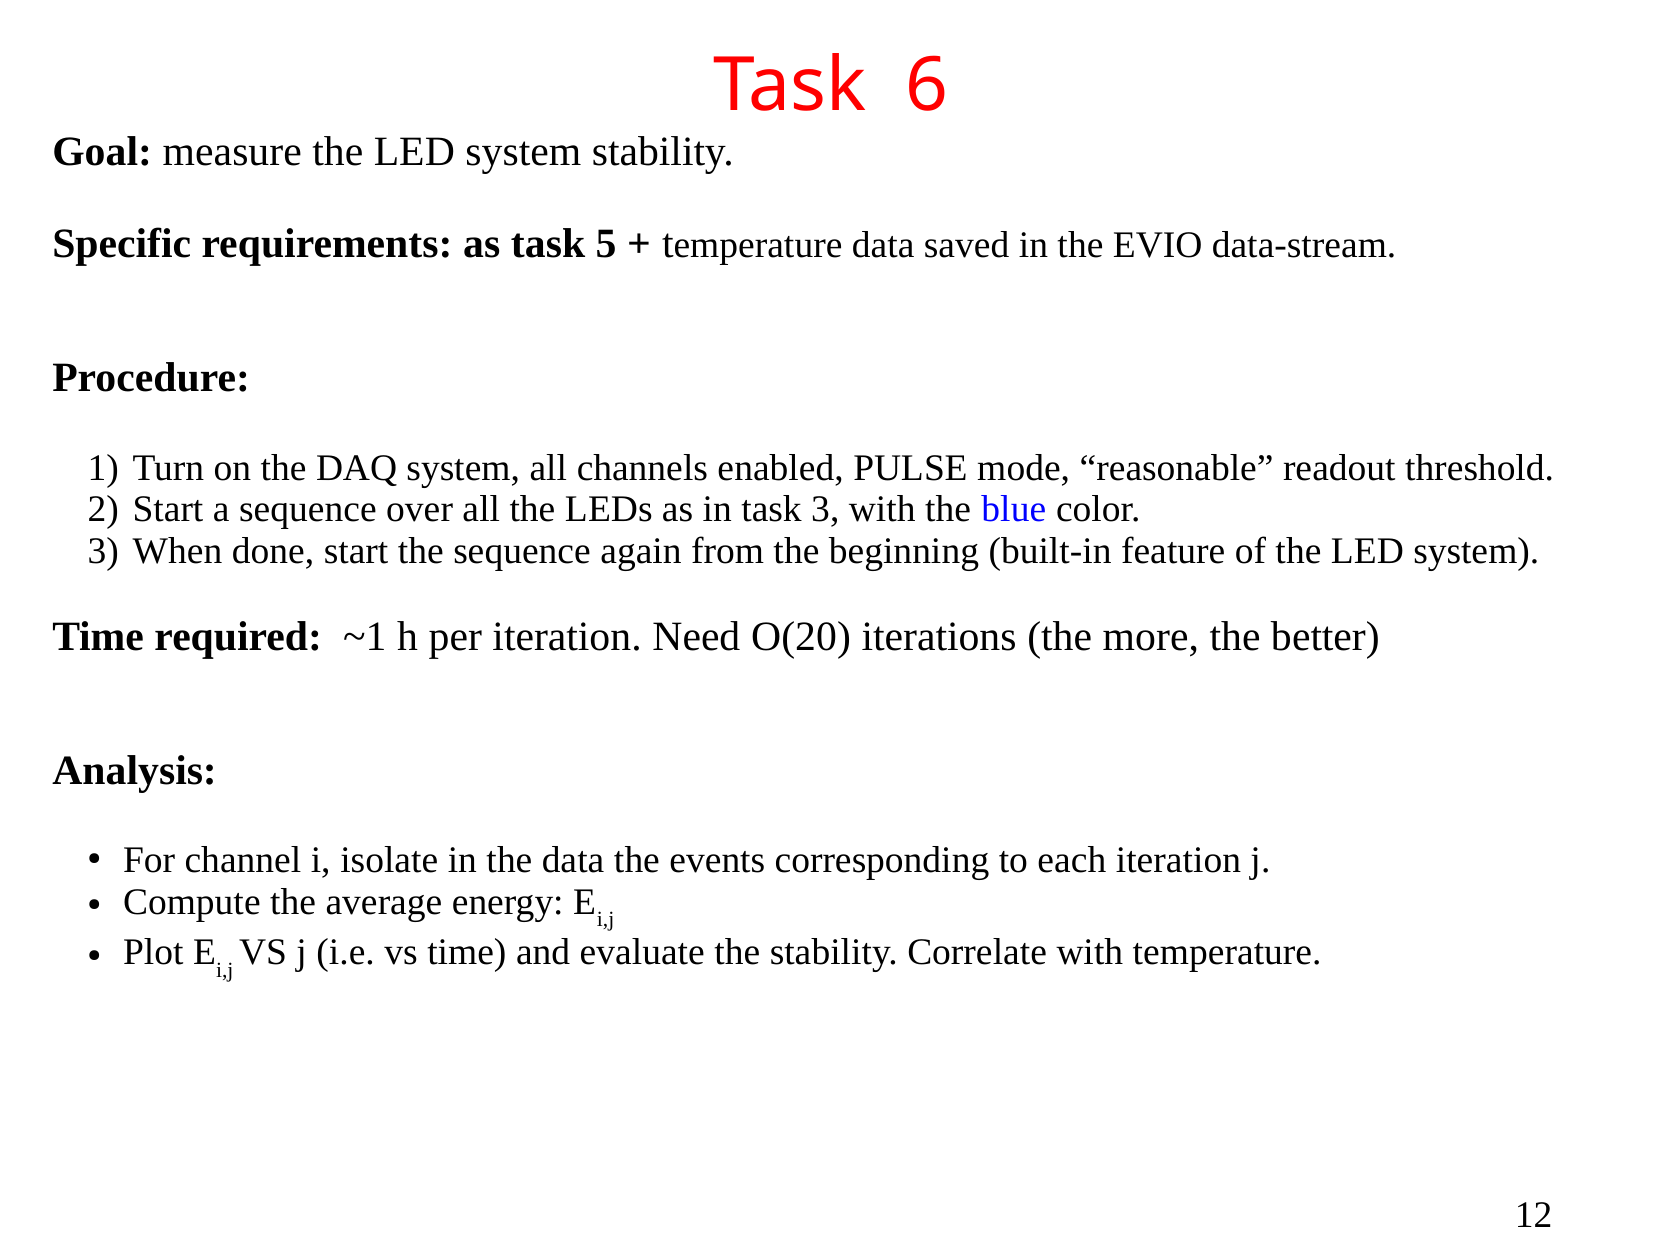

# Task 6
Goal: measure the LED system stability.
Specific requirements: as task 5 + temperature data saved in the EVIO data-stream.
Procedure:
 Turn on the DAQ system, all channels enabled, PULSE mode, “reasonable” readout threshold.
 Start a sequence over all the LEDs as in task 3, with the blue color.
 When done, start the sequence again from the beginning (built-in feature of the LED system).
Time required: ~1 h per iteration. Need O(20) iterations (the more, the better)
Analysis:
For channel i, isolate in the data the events corresponding to each iteration j.
Compute the average energy: Ei,j
Plot Ei,j VS j (i.e. vs time) and evaluate the stability. Correlate with temperature.